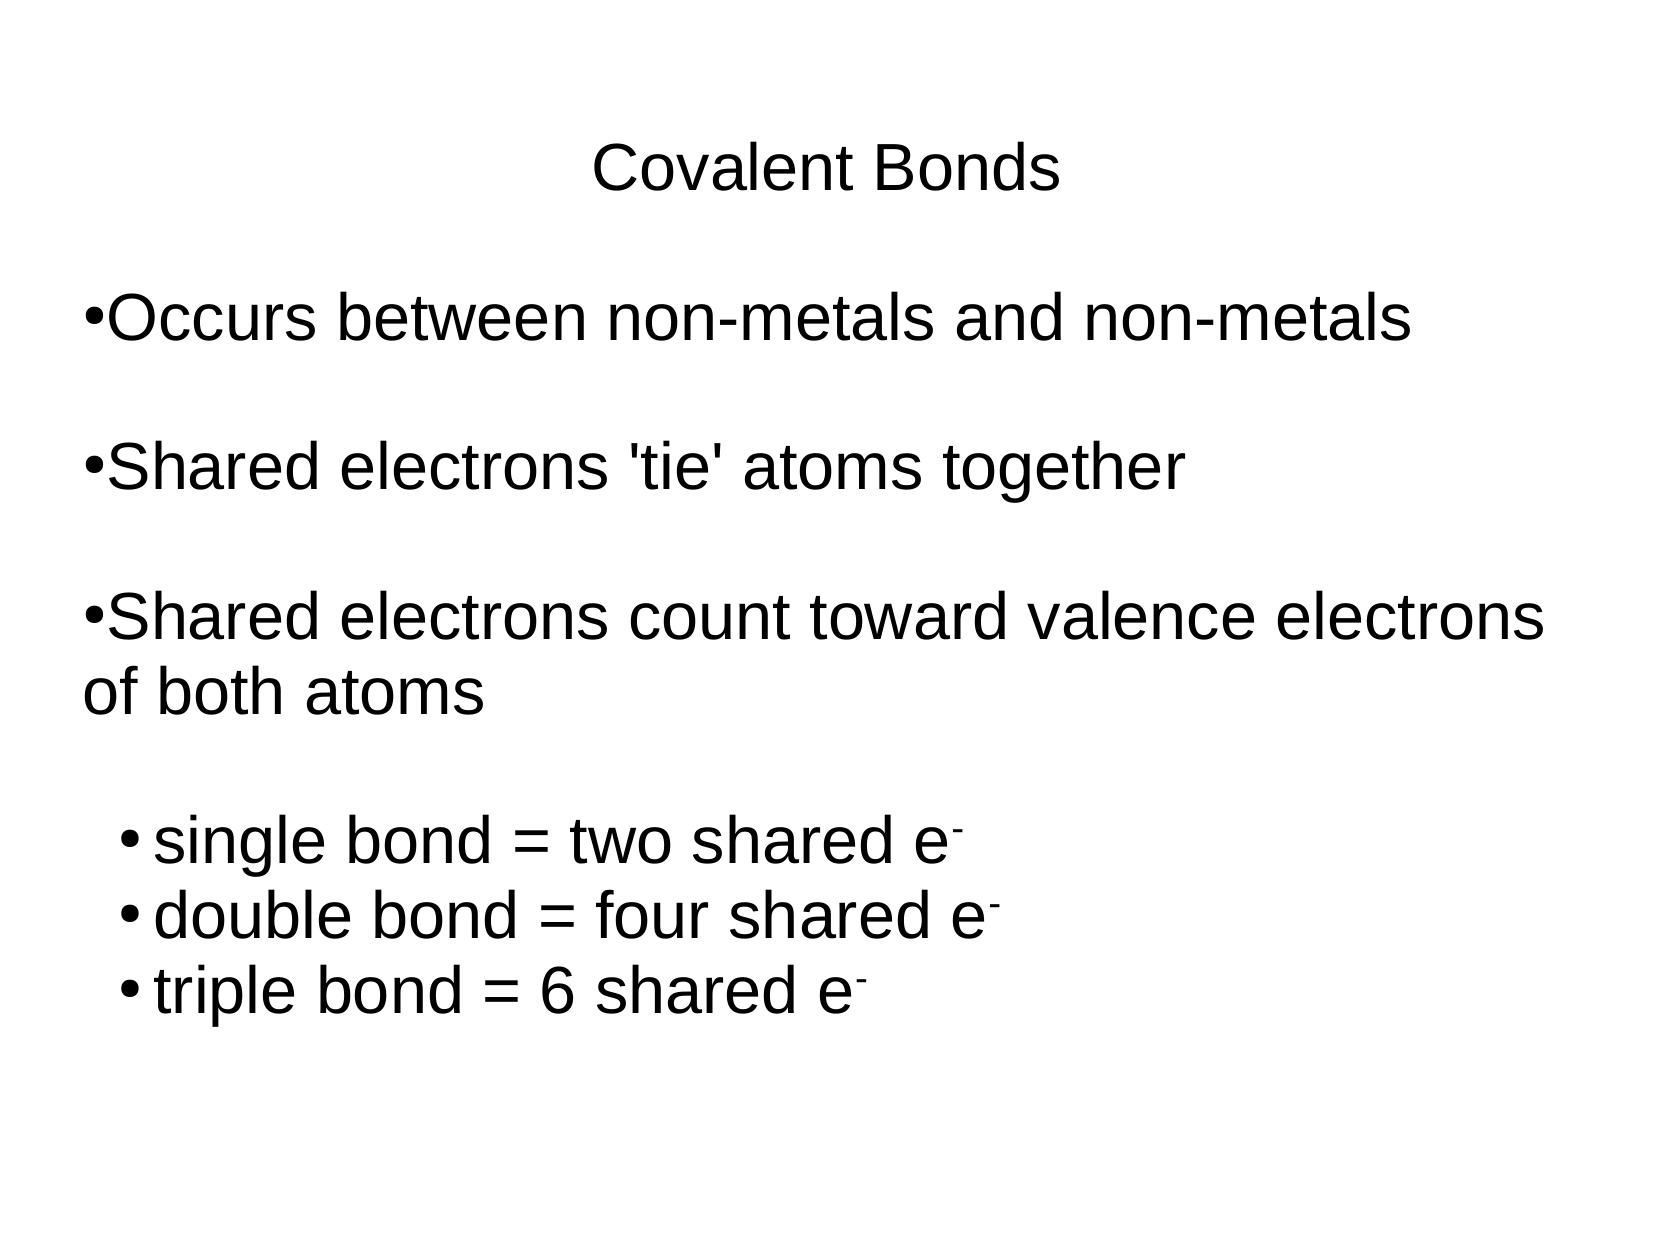

# Covalent Bonds
Occurs between non-metals and non-metals
Shared electrons 'tie' atoms together
Shared electrons count toward valence electrons of both atoms
single bond = two shared e-
double bond = four shared e-
triple bond = 6 shared e-